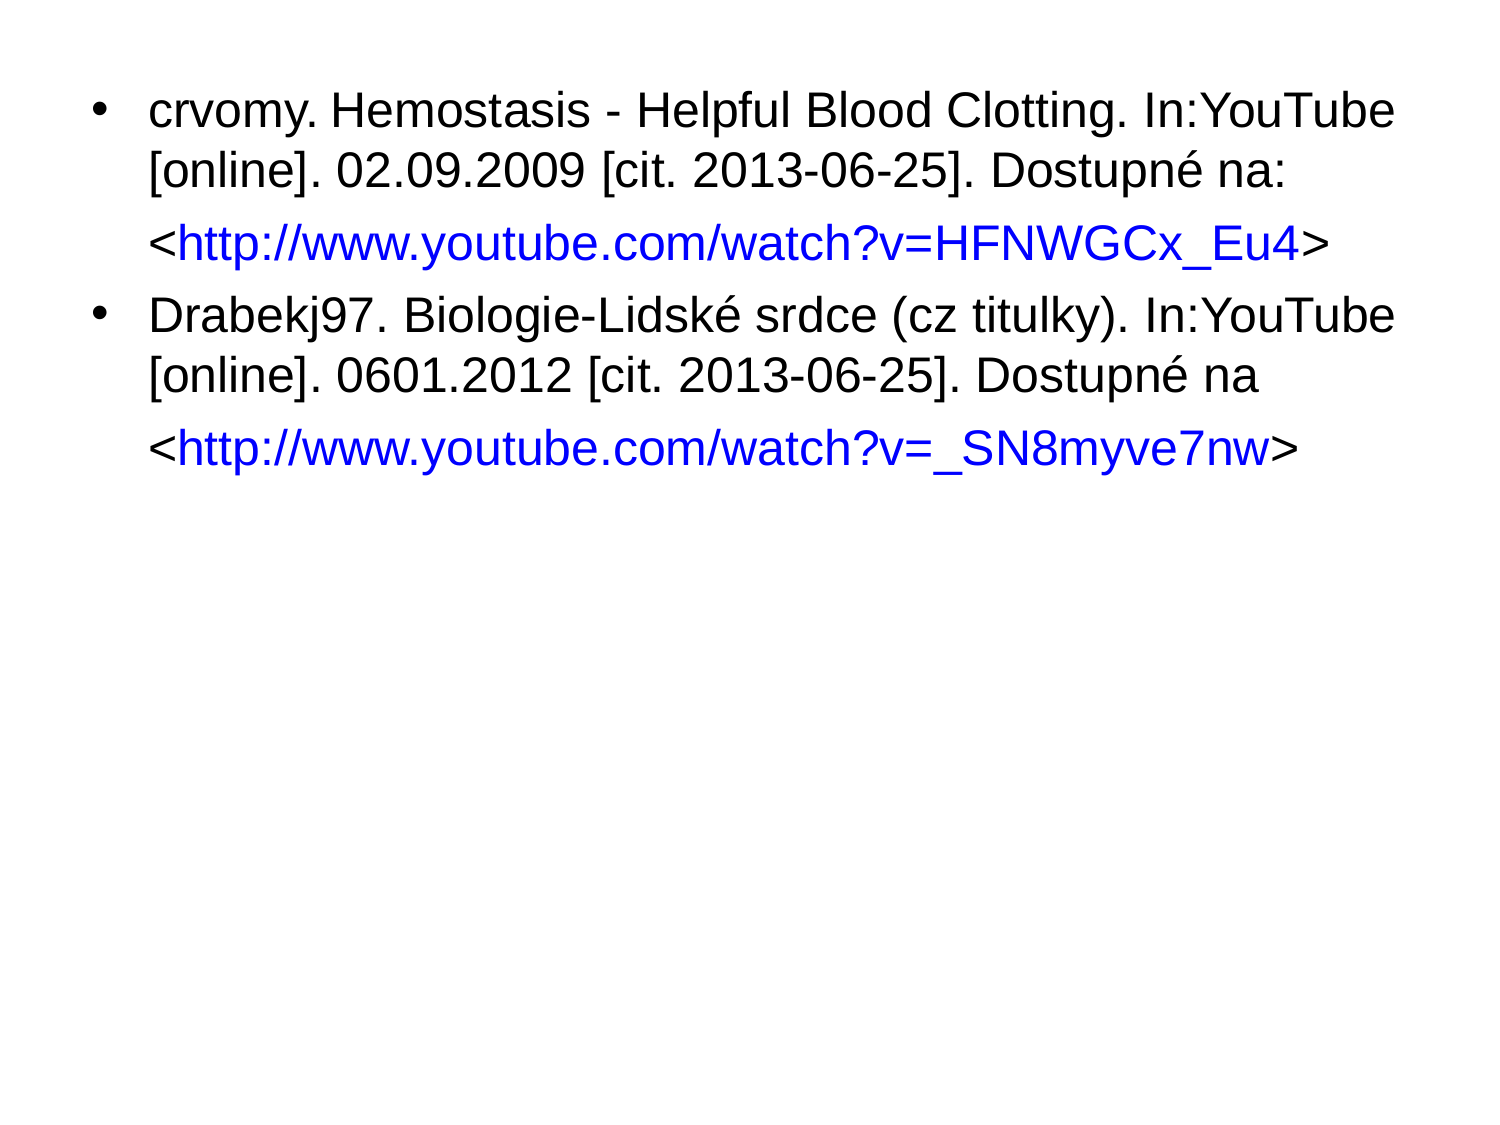

# crvomy. Hemostasis - Helpful Blood Clotting. In:YouTube [online]. 02.09.2009 [cit. 2013-06-25]. Dostupné na:
	<http://www.youtube.com/watch?v=HFNWGCx_Eu4>
Drabekj97. Biologie-Lidské srdce (cz titulky). In:YouTube [online]. 0601.2012 [cit. 2013-06-25]. Dostupné na
	<http://www.youtube.com/watch?v=_SN8myve7nw>